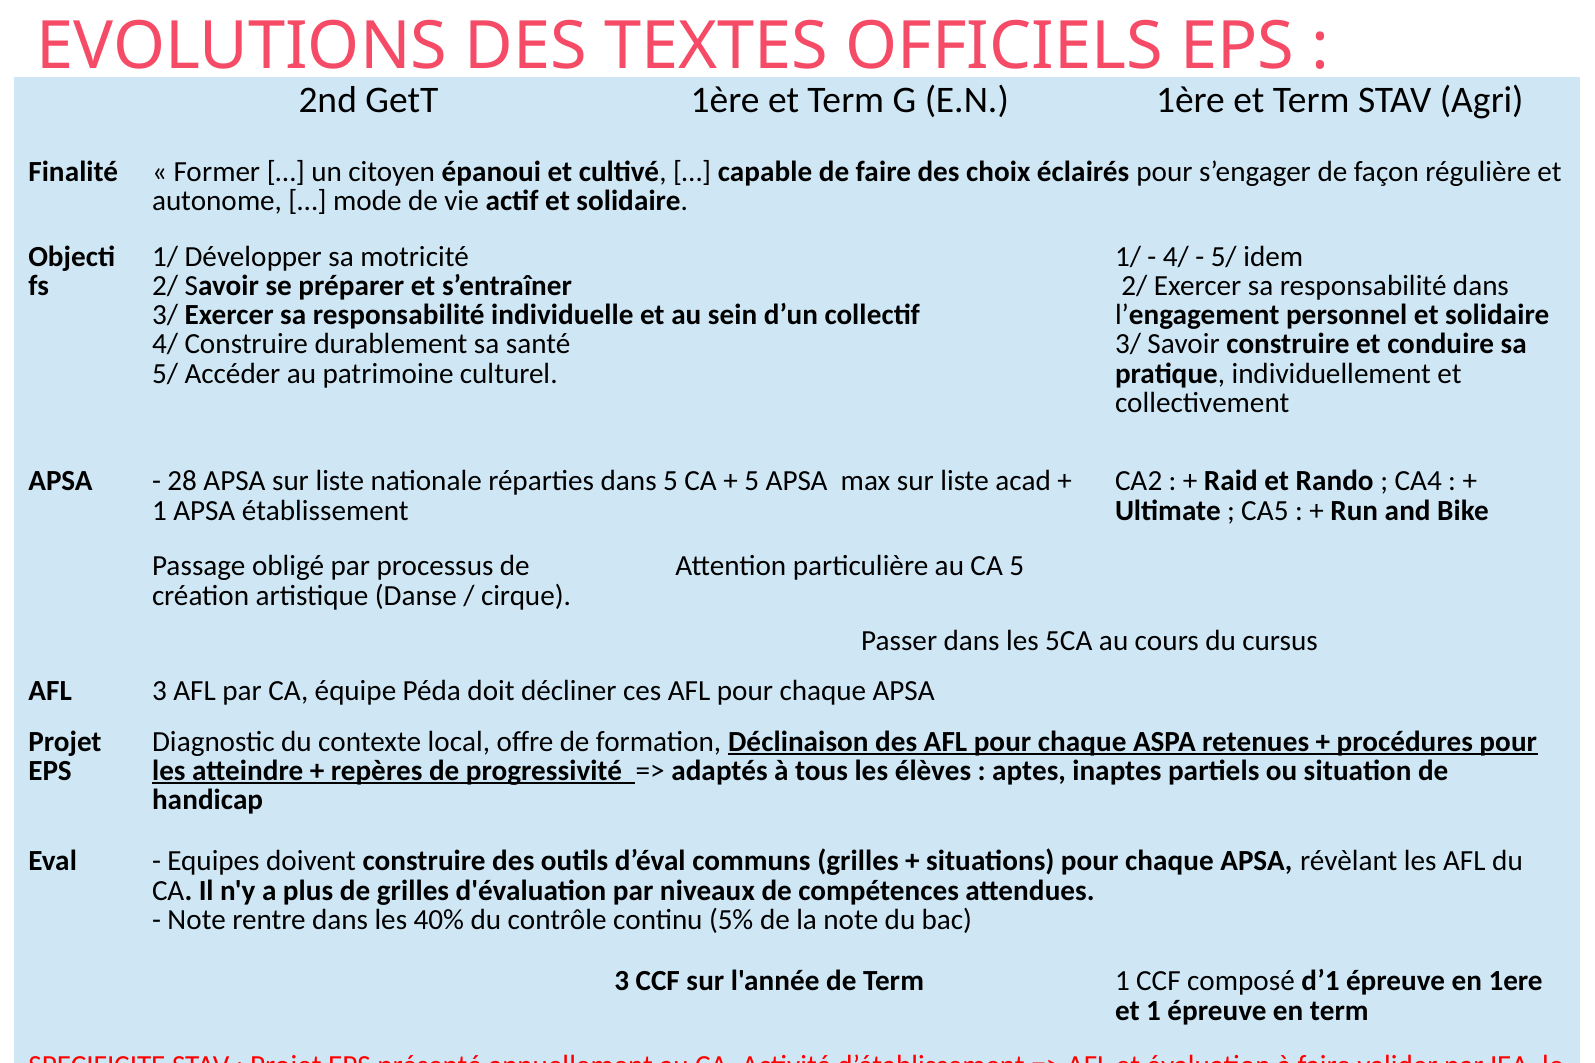

EVOLUTIONS DES TEXTES OFFICIELS EPS :
| | 2nd GetT | 1ère et Term G (E.N.) | 1ère et Term STAV (Agri) |
| --- | --- | --- | --- |
| Finalité | « Former […] un citoyen épanoui et cultivé, […] capable de faire des choix éclairés pour s’engager de façon régulière et autonome, […] mode de vie actif et solidaire. | | |
| Objectifs | 1/ Développer sa motricité 2/ Savoir se préparer et s’entraîner 3/ Exercer sa responsabilité individuelle et au sein d’un collectif 4/ Construire durablement sa santé 5/ Accéder au patrimoine culturel. | | 1/ - 4/ - 5/ idem 2/ Exercer sa responsabilité dans l’engagement personnel et solidaire 3/ Savoir construire et conduire sa pratique, individuellement et collectivement |
| APSA | - 28 APSA sur liste nationale réparties dans 5 CA + 5 APSA max sur liste acad + 1 APSA établissement | | CA2 : + Raid et Rando ; CA4 : + Ultimate ; CA5 : + Run and Bike |
| | Passage obligé par processus de création artistique (Danse / cirque). | Attention particulière au CA 5 | |
| | | Passer dans les 5CA au cours du cursus | |
| AFL | 3 AFL par CA, équipe Péda doit décliner ces AFL pour chaque APSA | | |
| Projet EPS | Diagnostic du contexte local, offre de formation, Déclinaison des AFL pour chaque ASPA retenues + procédures pour les atteindre + repères de progressivité => adaptés à tous les élèves : aptes, inaptes partiels ou situation de handicap | | |
| Eval | - Equipes doivent construire des outils d’éval communs (grilles + situations) pour chaque APSA, révèlant les AFL du CA. Il n'y a plus de grilles d'évaluation par niveaux de compétences attendues. - Note rentre dans les 40% du contrôle continu (5% de la note du bac) | | |
| | | 3 CCF sur l'année de Term | 1 CCF composé d’1 épreuve en 1ere et 1 épreuve en term |
| SPECIFICITE STAV : Projet EPS présenté annuellement au CA, Activité d’établissement => AFL et évaluation à faire valider par IEA, le stage « Education à la Santé et Développement Durable » | | | |